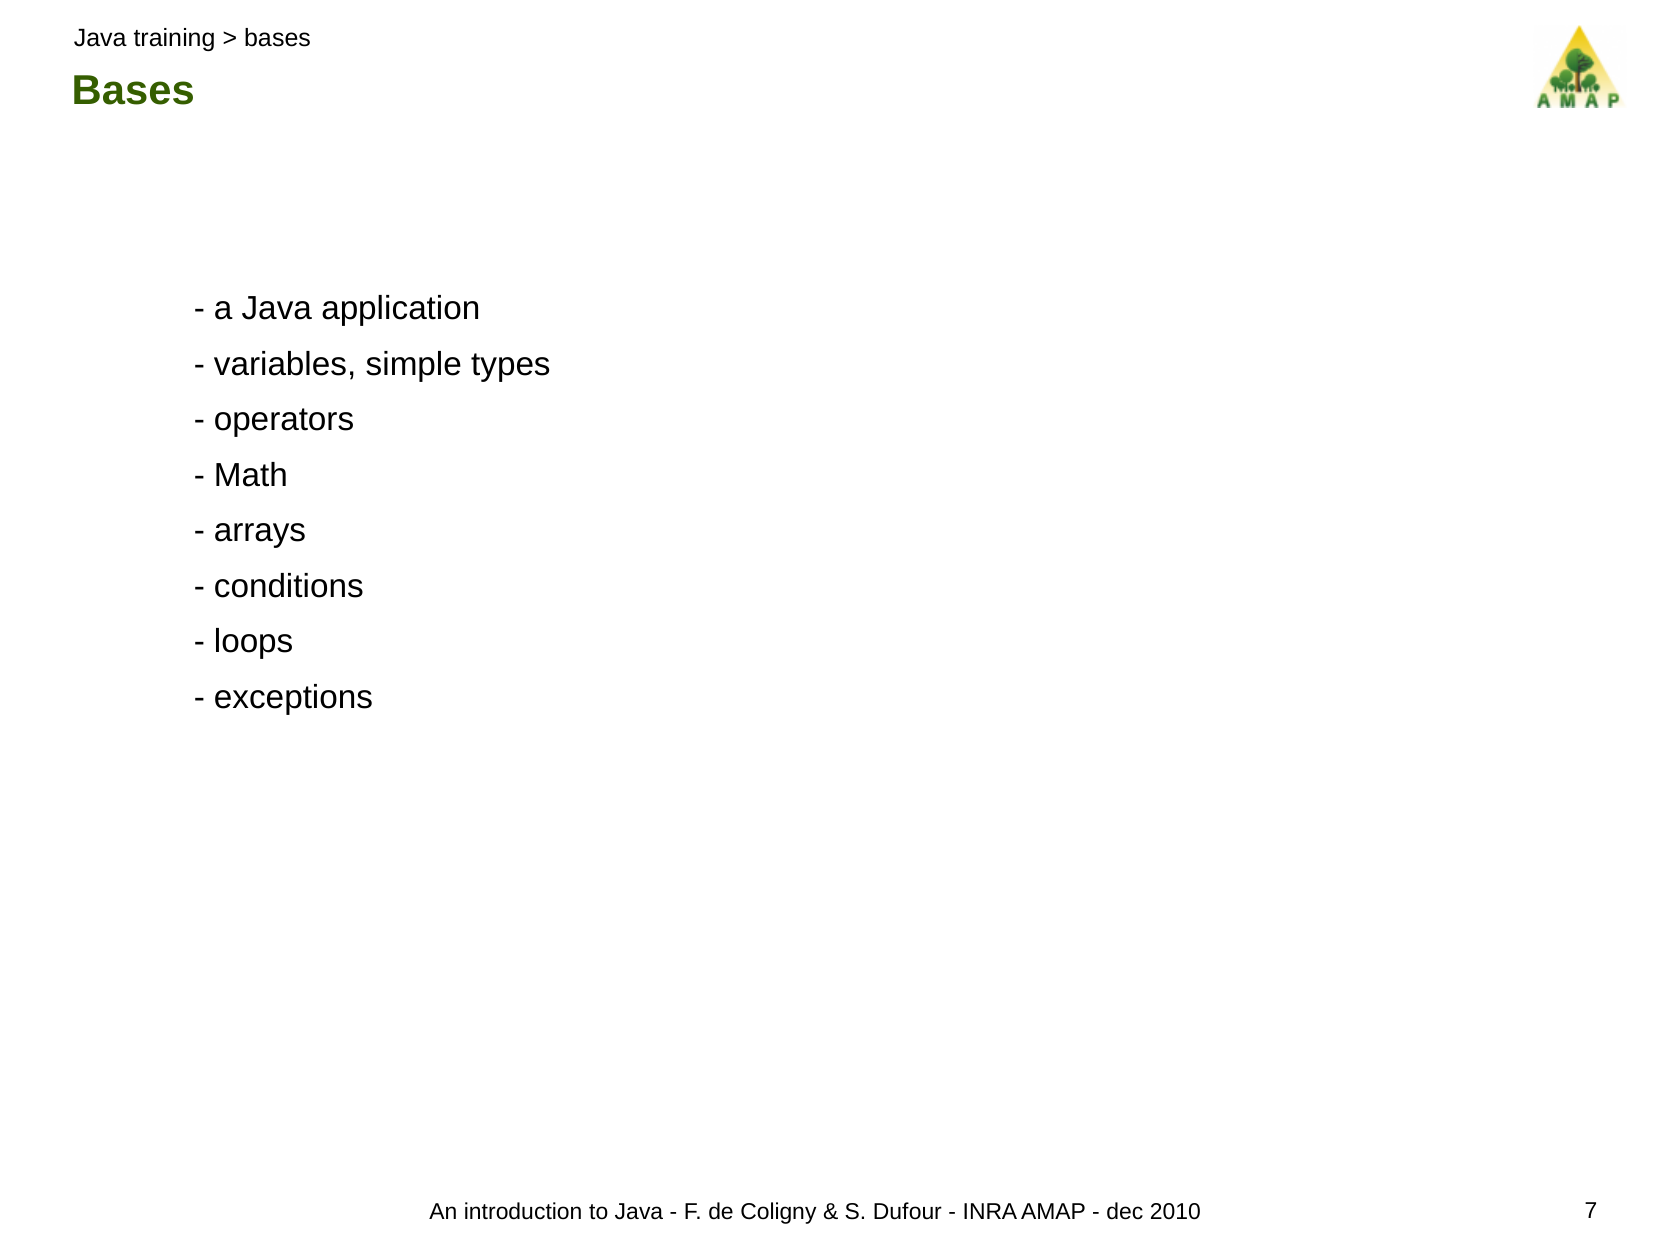

Java training > bases
Bases
- a Java application
- variables, simple types
- operators
- Math
- arrays
- conditions
- loops
- exceptions
7